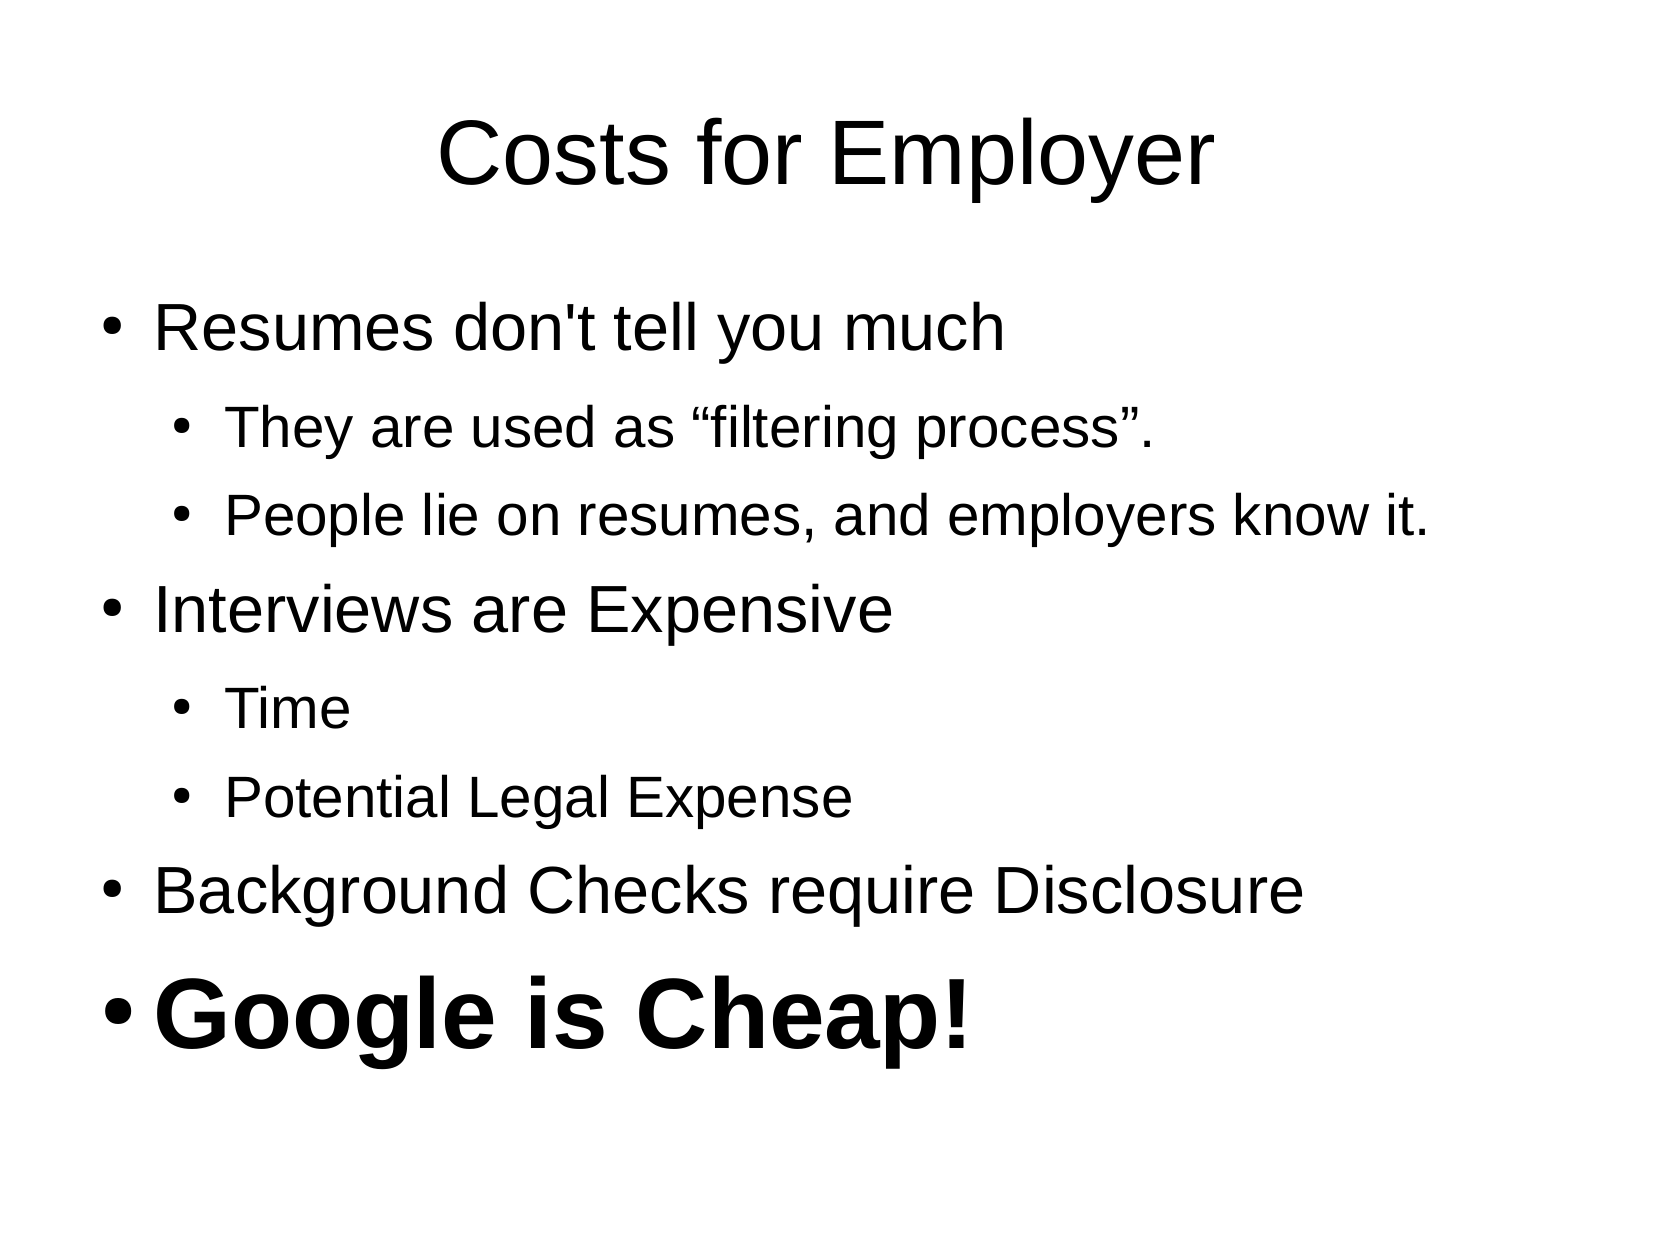

# Costs for Employer
Resumes don't tell you much
They are used as “filtering process”.
People lie on resumes, and employers know it.
Interviews are Expensive
Time
Potential Legal Expense
Background Checks require Disclosure
Google is Cheap!